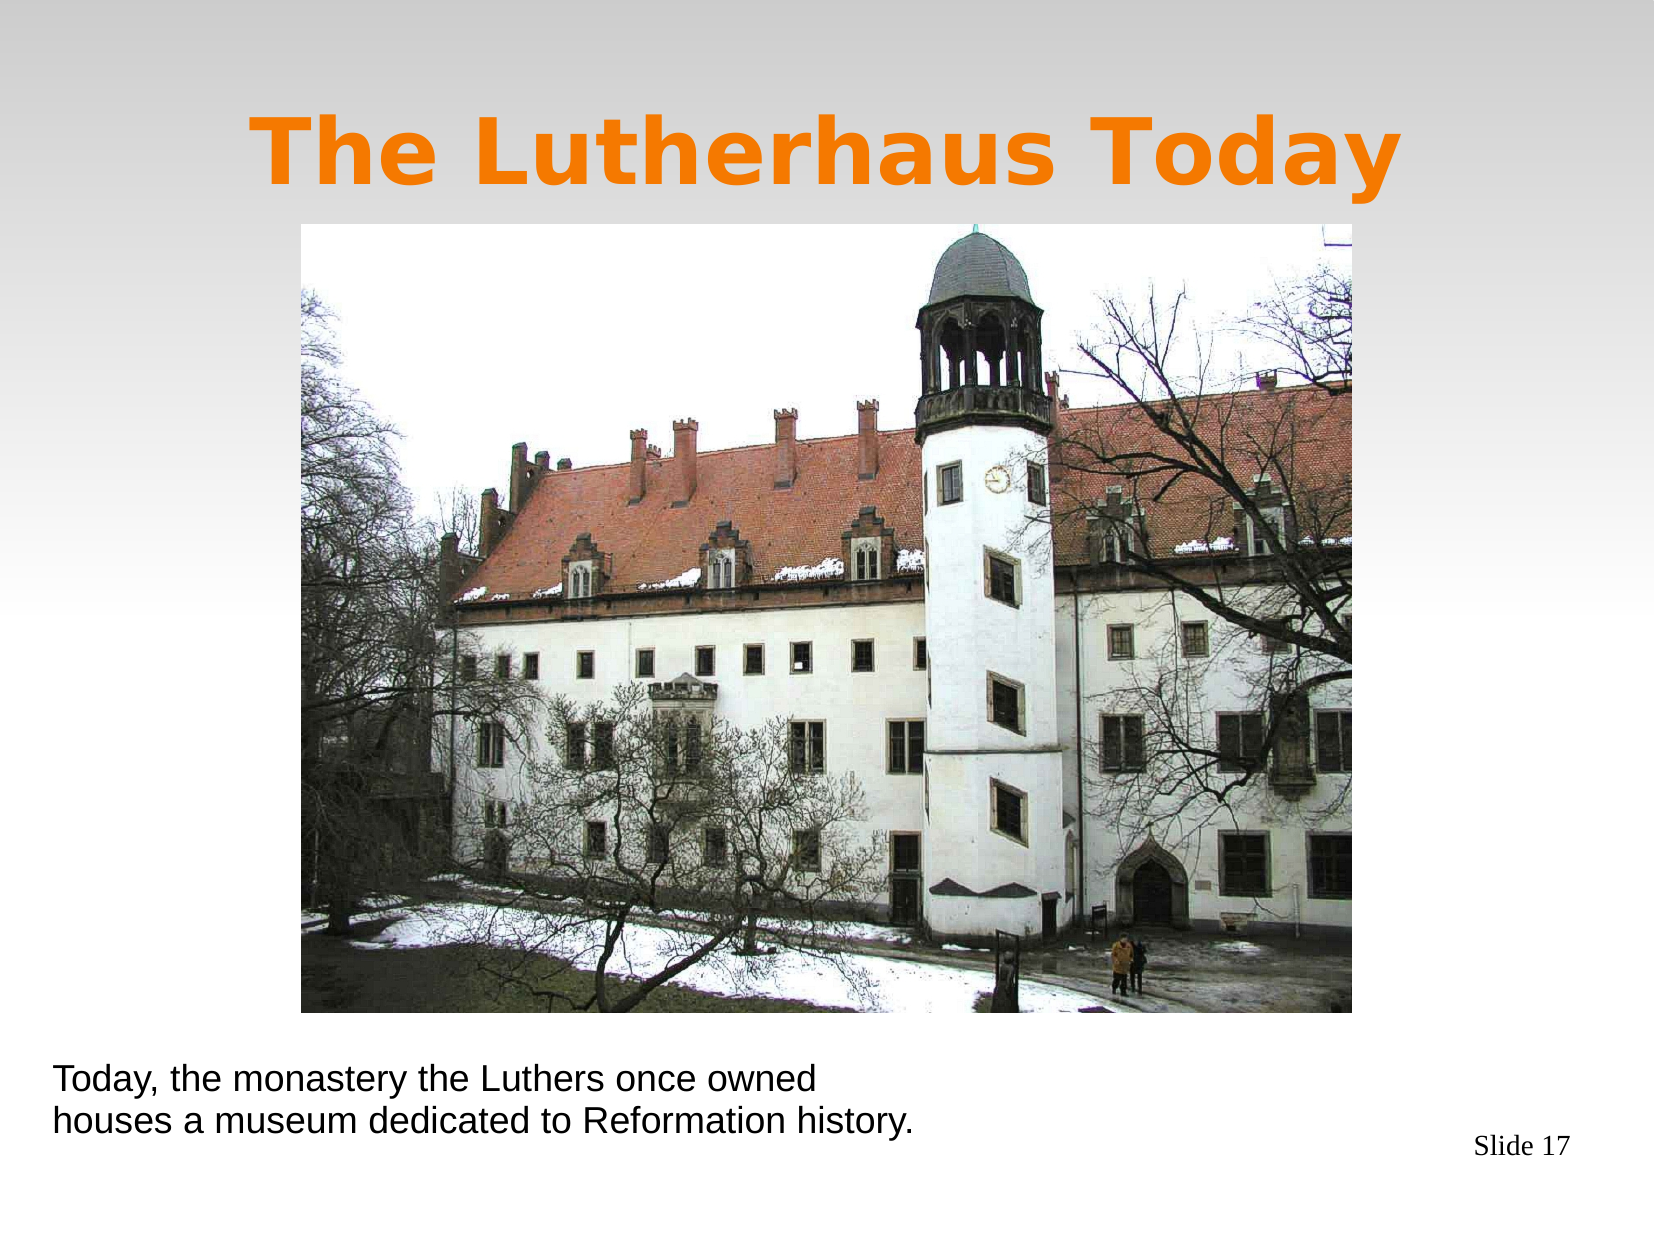

# The Lutherhaus Today
Today, the monastery the Luthers once owned houses a museum dedicated to Reformation history.
17